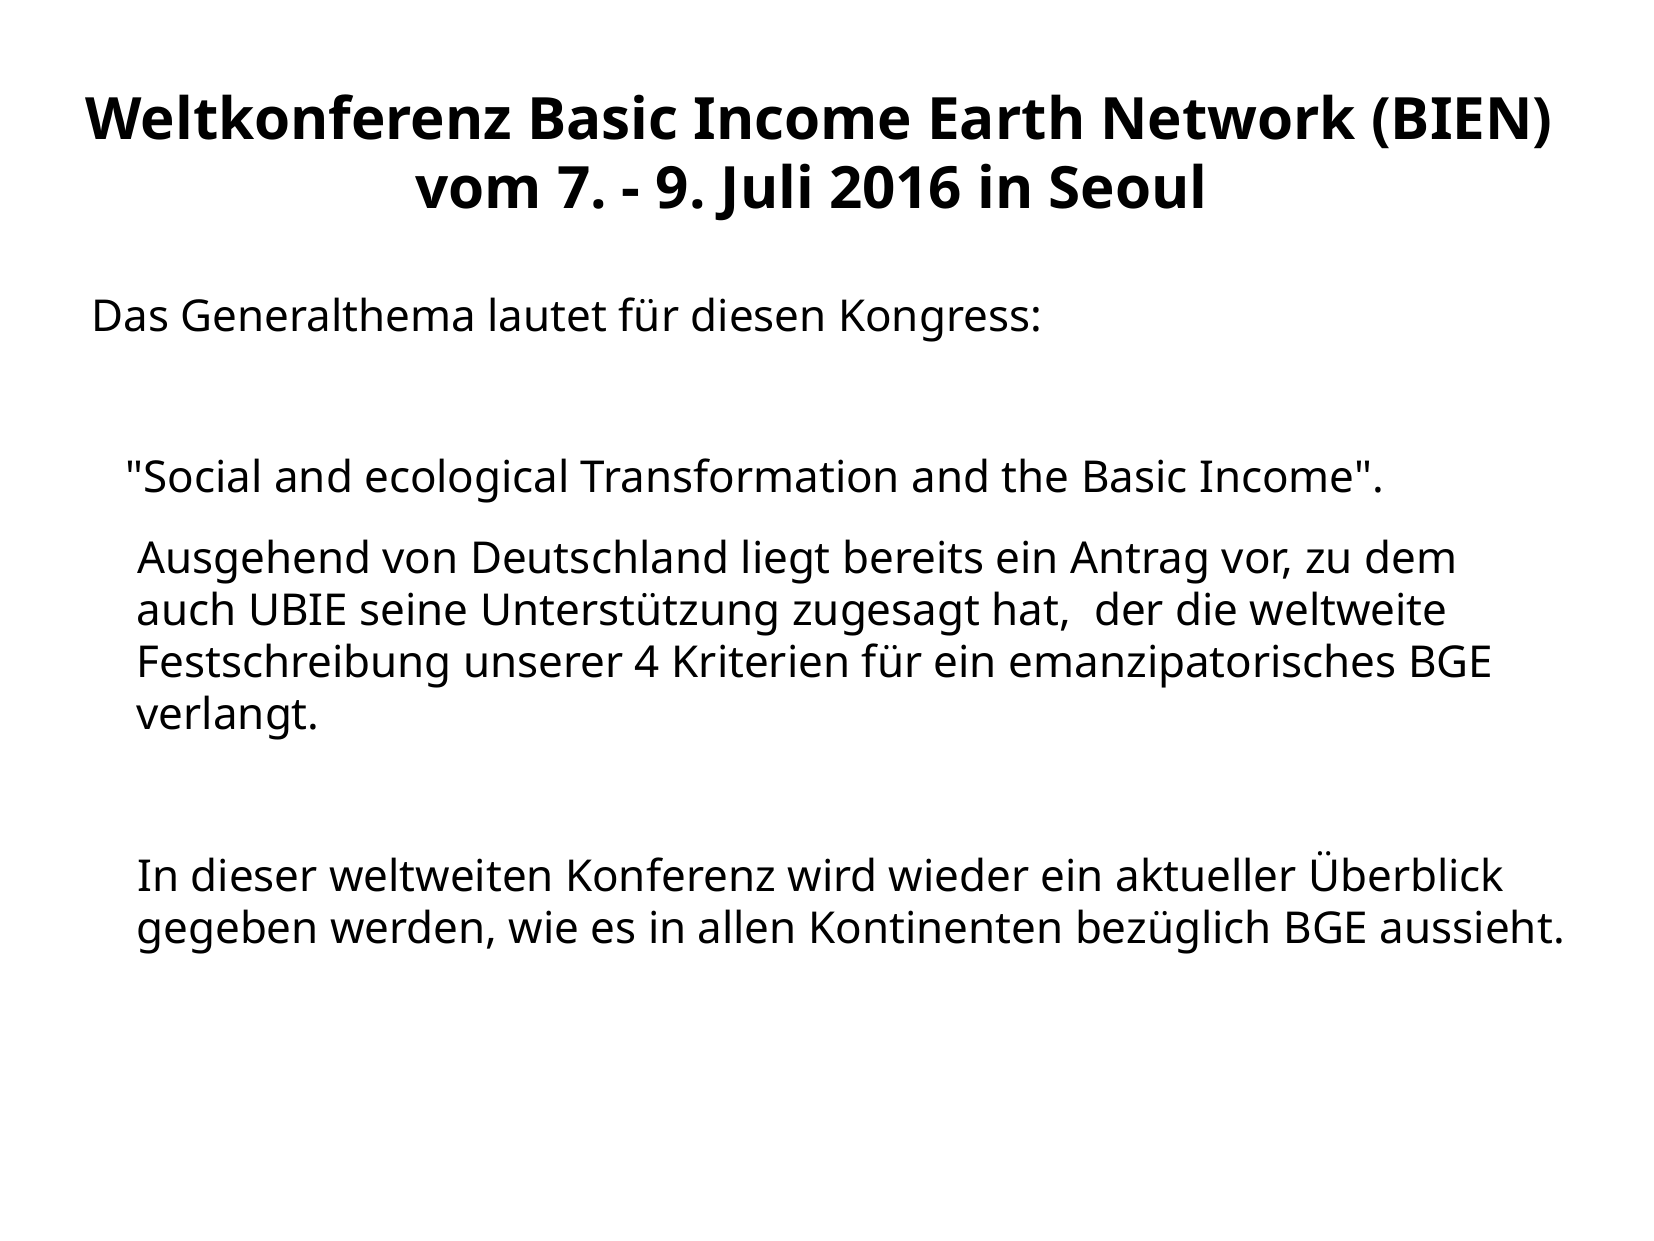

# Weltkonferenz Basic Income Earth Network (BIEN) vom 7. - 9. Juli 2016 in Seoul
Das Generalthema lautet für diesen Kongress:
 "Social and ecological Transformation and the Basic Income".
 Ausgehend von Deutschland liegt bereits ein Antrag vor, zu dem auch UBIE seine Unterstützung zugesagt hat, der die weltweite Festschreibung unserer 4 Kriterien für ein emanzipatorisches BGE verlangt.
 In dieser weltweiten Konferenz wird wieder ein aktueller Überblick gegeben werden, wie es in allen Kontinenten bezüglich BGE aussieht.